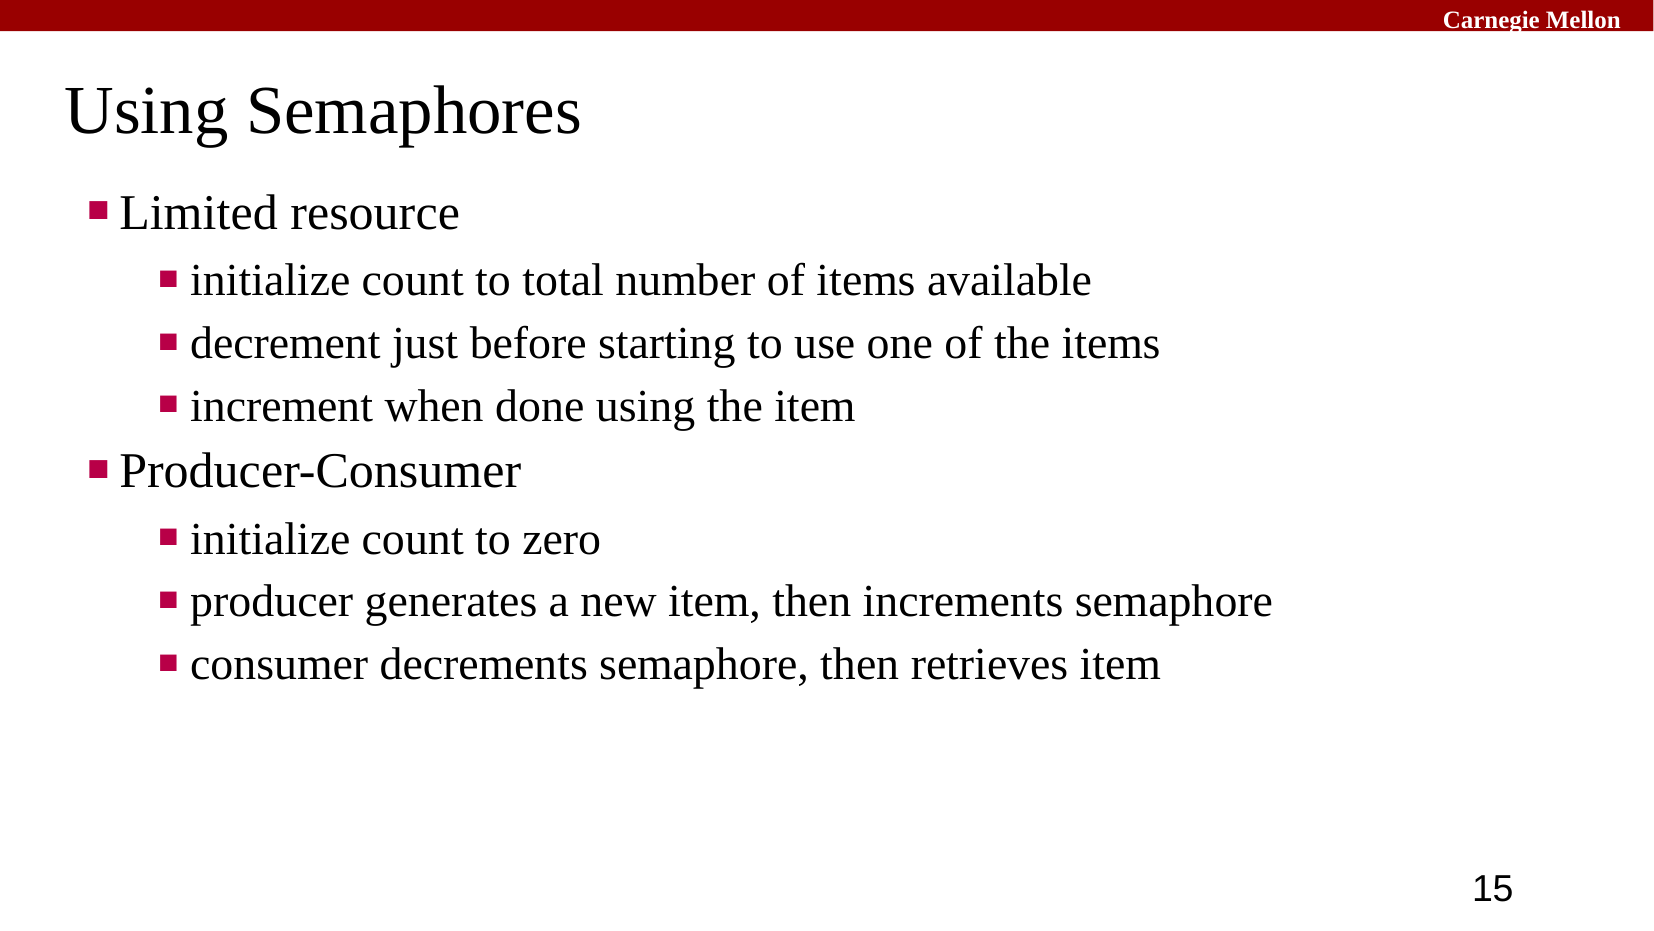

# Using Semaphores
Limited resource
initialize count to total number of items available
decrement just before starting to use one of the items
increment when done using the item
Producer-Consumer
initialize count to zero
producer generates a new item, then increments semaphore
consumer decrements semaphore, then retrieves item